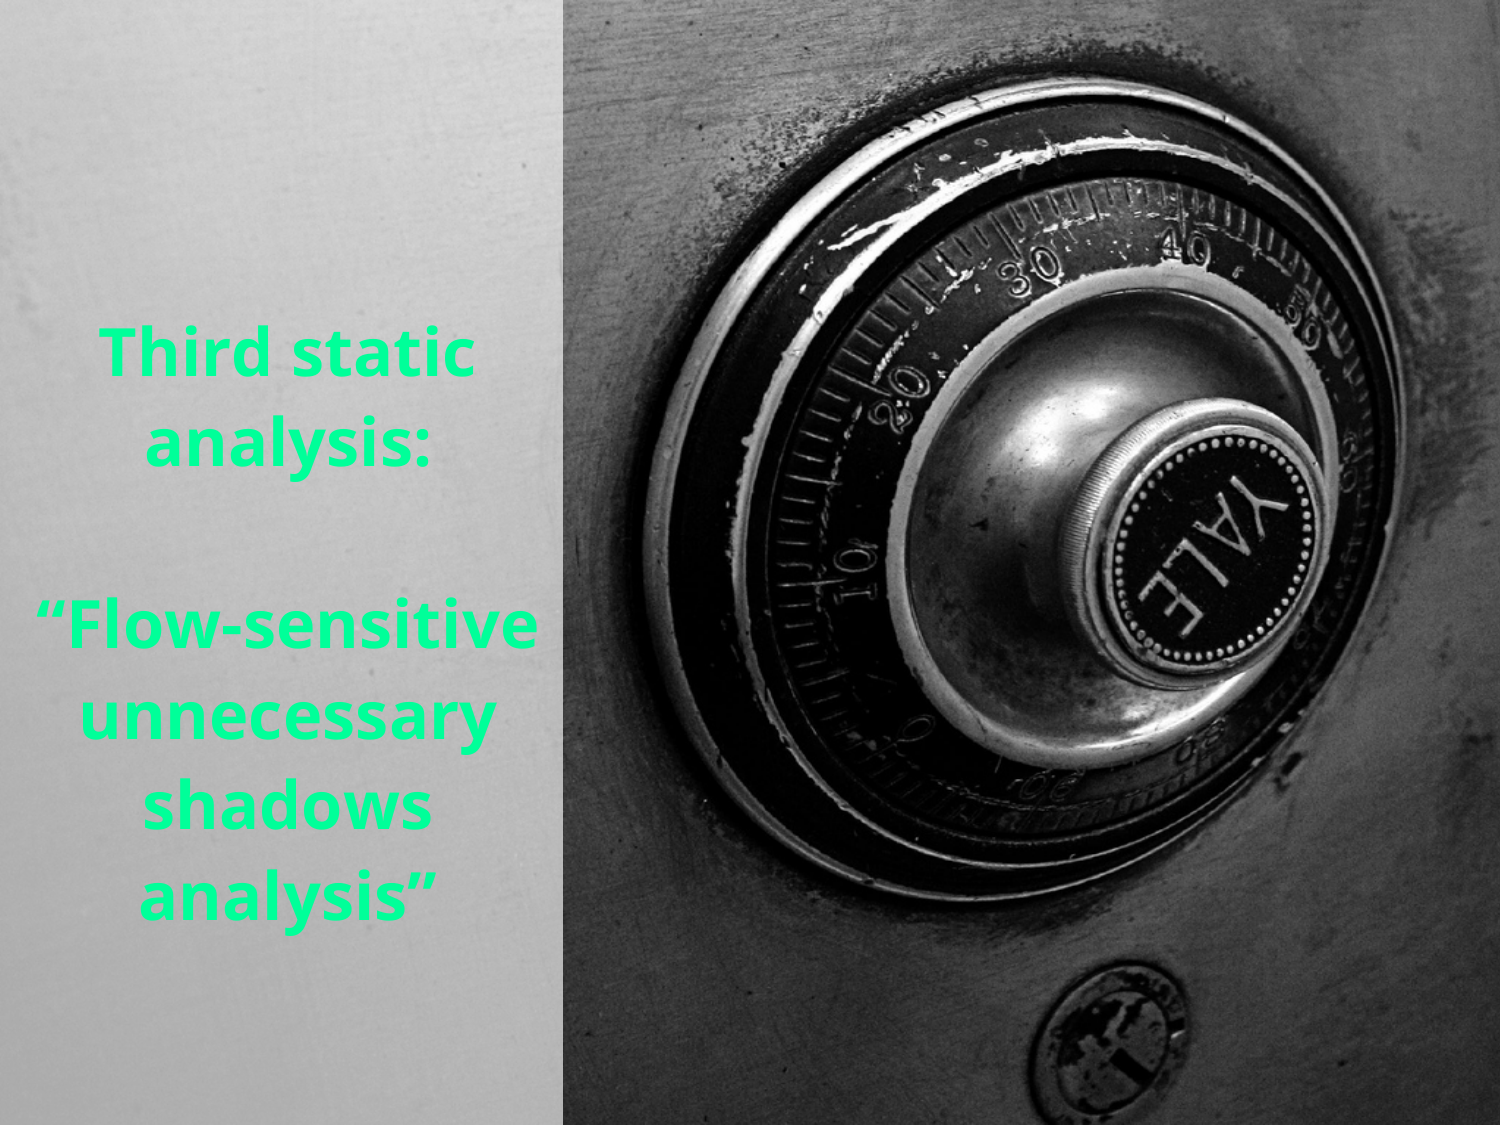

Third static analysis:
“Flow-sensitive unnecessary shadows analysis”